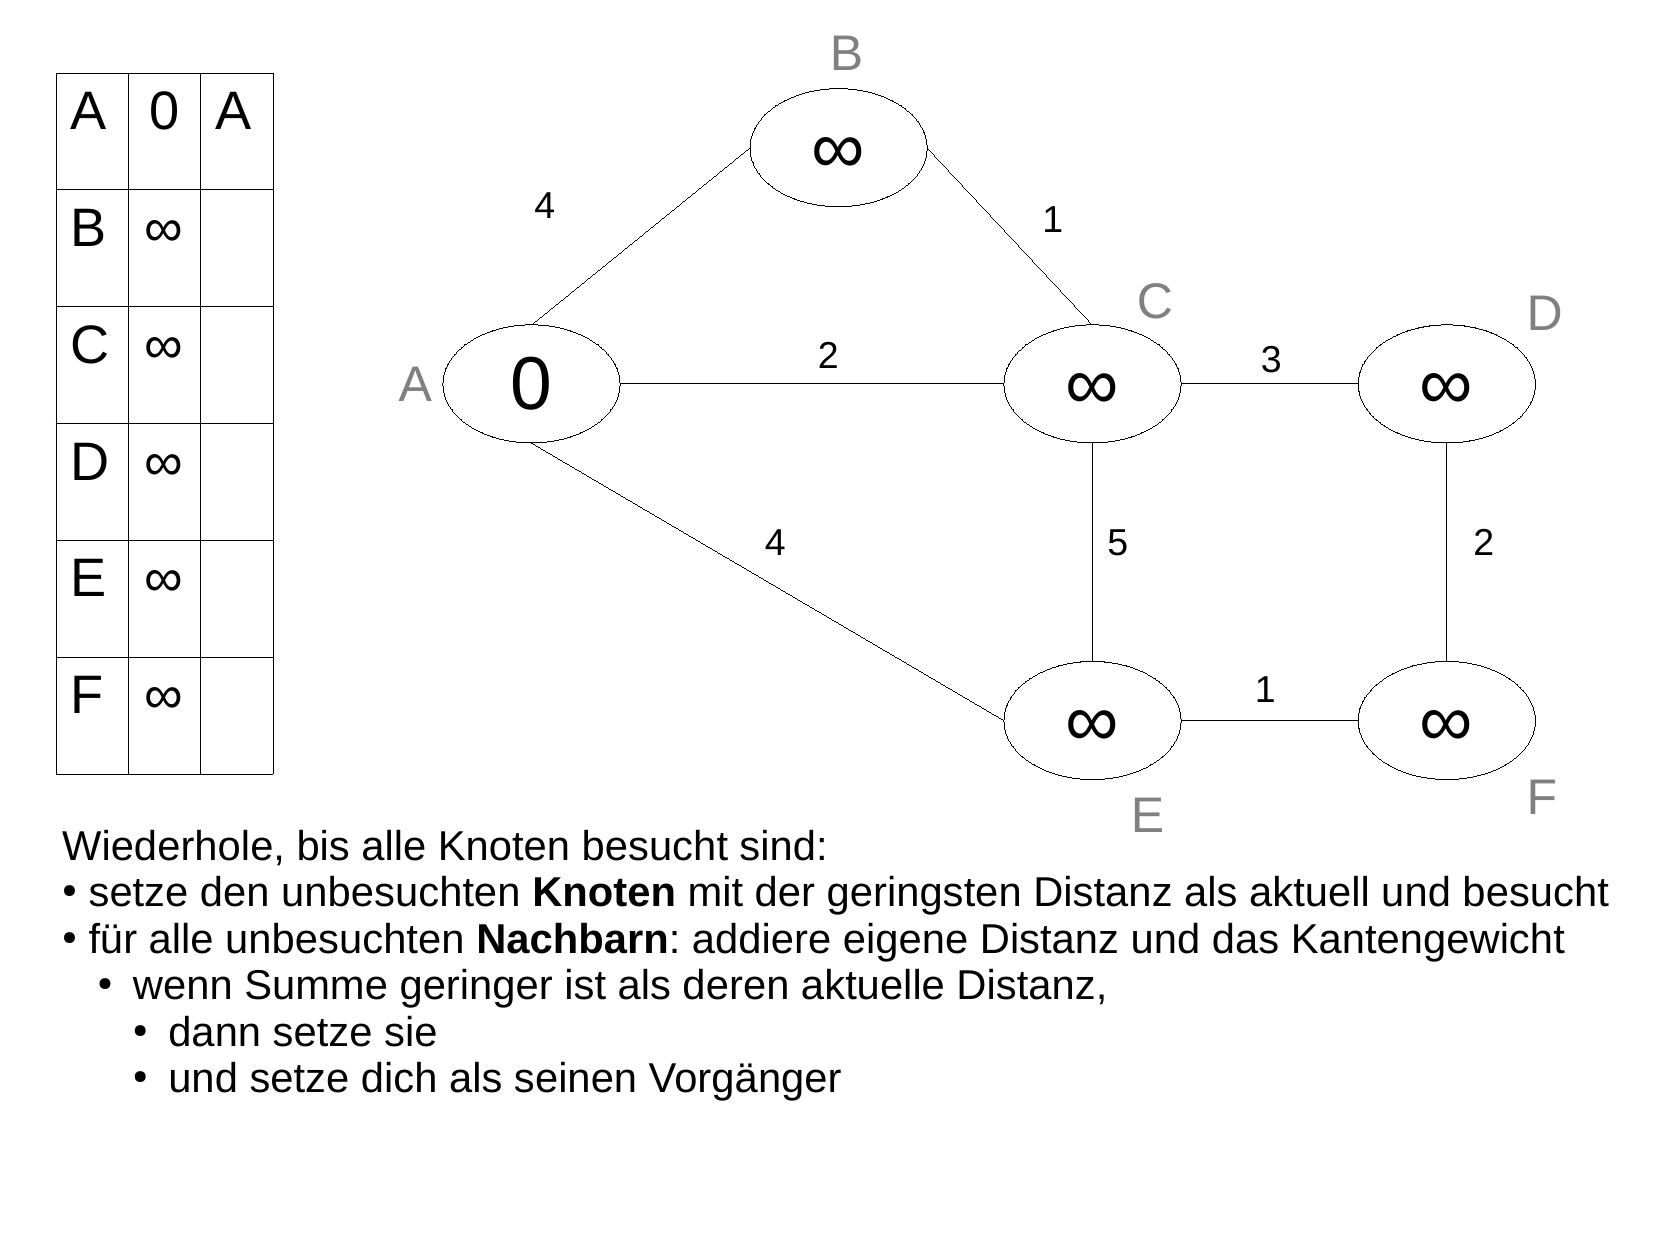

B
| A | 0 | A |
| --- | --- | --- |
| B | ∞ | |
| C | ∞ | |
| D | ∞ | |
| E | ∞ | |
| F | ∞ | |
∞
4
1
C
D
0
∞
∞
2
3
A
4
5
2
∞
1
∞
F
E
Wiederhole, bis alle Knoten besucht sind:
 setze den unbesuchten Knoten mit der geringsten Distanz als aktuell und besucht
 für alle unbesuchten Nachbarn: addiere eigene Distanz und das Kantengewicht
wenn Summe geringer ist als deren aktuelle Distanz,
dann setze sie
und setze dich als seinen Vorgänger